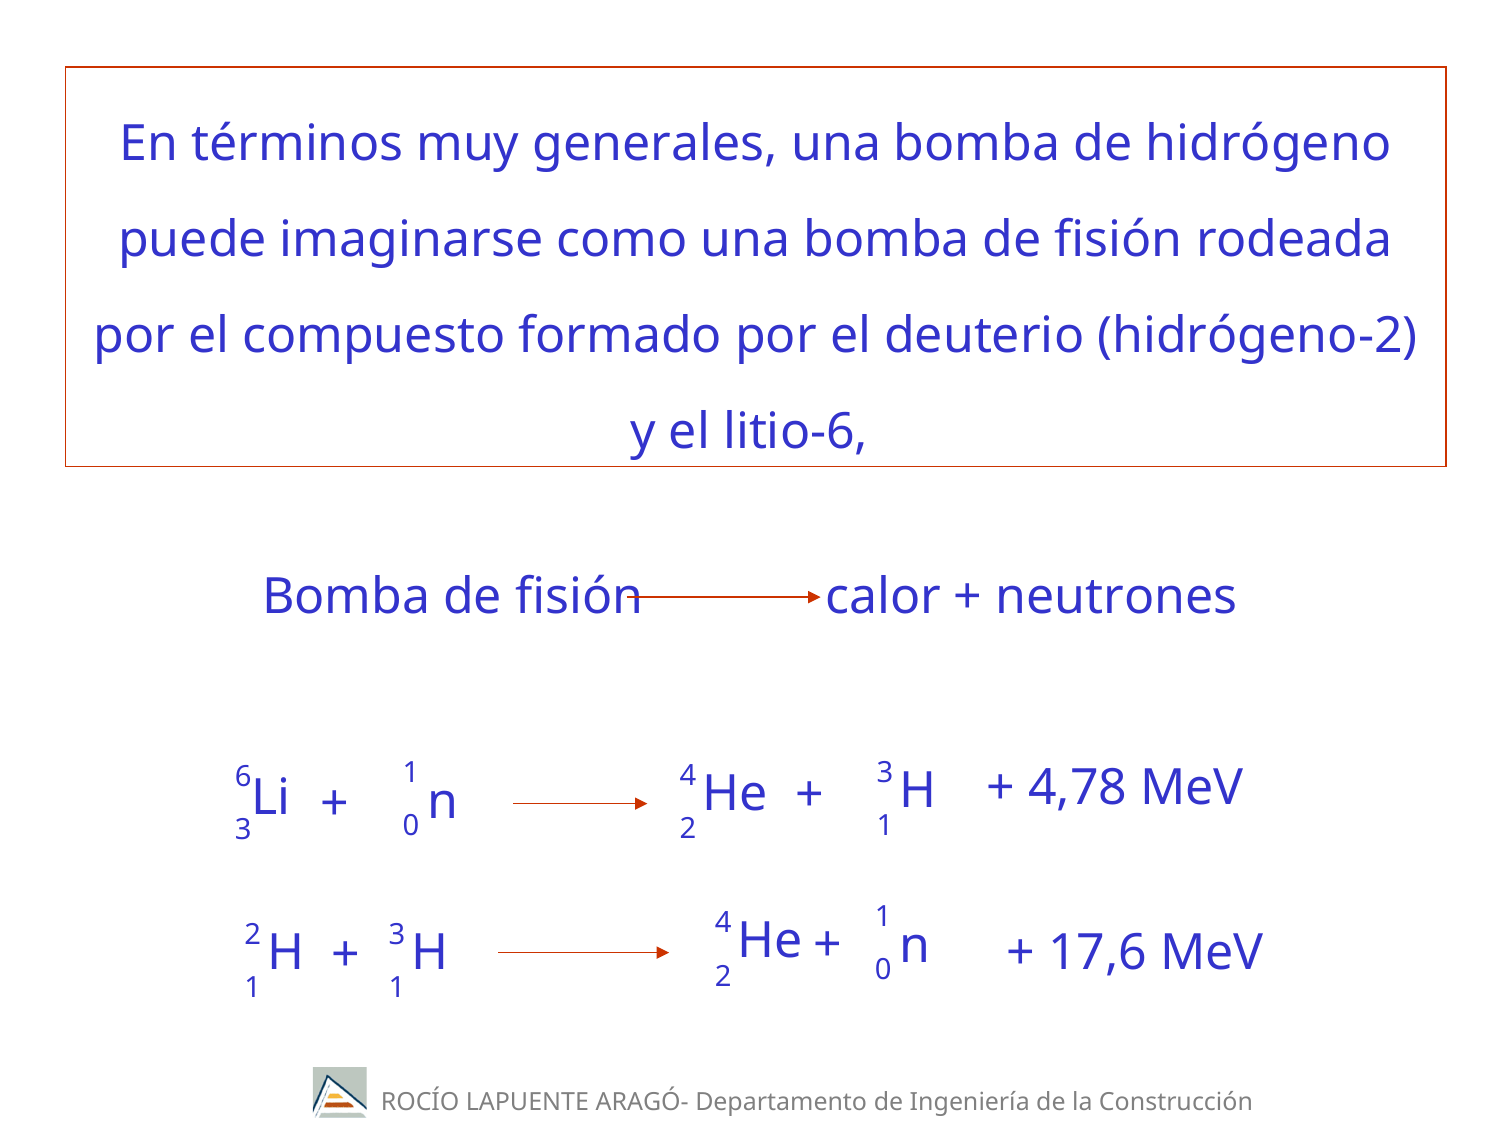

En términos muy generales, una bomba de hidrógeno puede imaginarse como una bomba de fisión rodeada por el compuesto formado por el deuterio (hidrógeno-2) y el litio-6,
Bomba de fisión calor + neutrones
1
0
3
1
 + 4,78 MeV
4
2
6
3
H
He
+
Li
n
+
1
0
4
2
He
+
n
3
1
2
1
H
H
 + 17,6 MeV
+